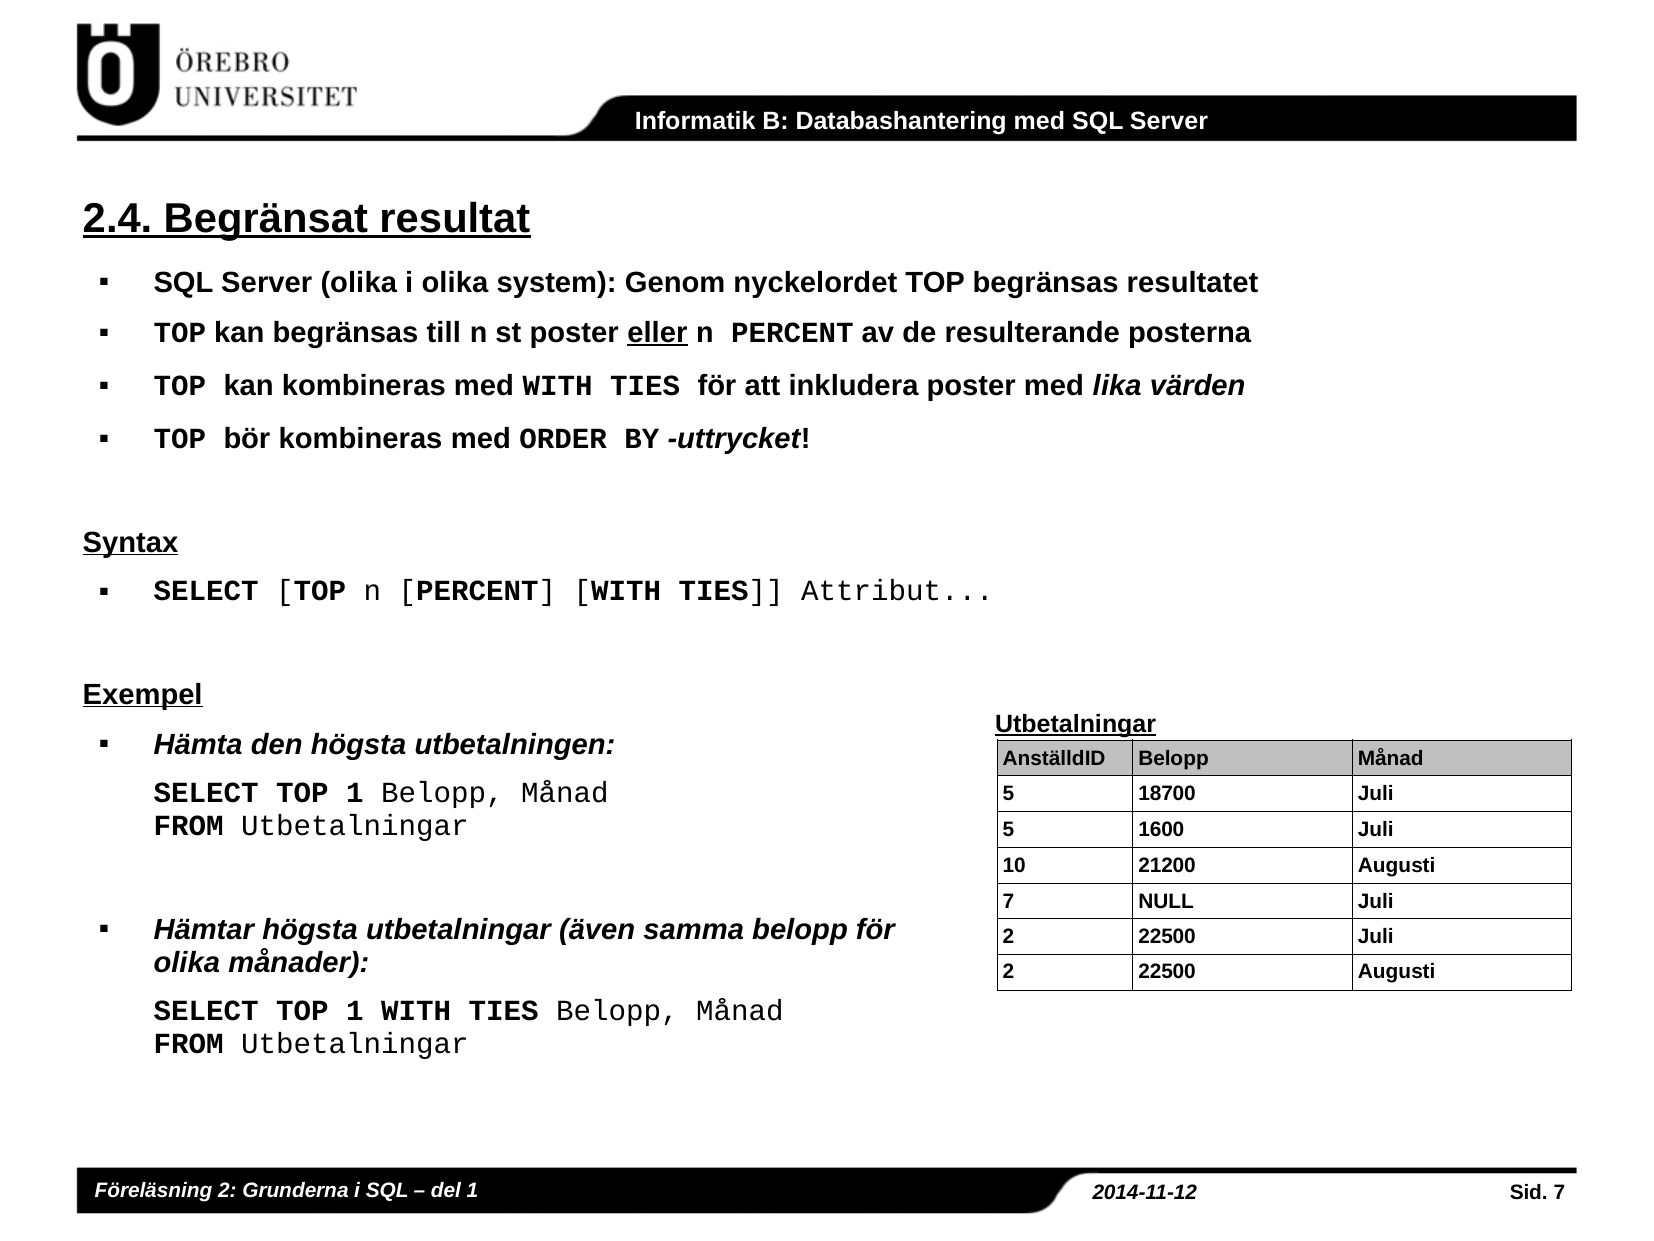

# 2.4. Begränsat resultat
SQL Server (olika i olika system): Genom nyckelordet TOP begränsas resultatet
TOP kan begränsas till n st poster eller n PERCENT av de resulterande posterna
TOP kan kombineras med WITH TIES för att inkludera poster med lika värden
TOP bör kombineras med ORDER BY -uttrycket!
Syntax
SELECT [TOP n [PERCENT] [WITH TIES]] Attribut...
Exempel
Hämta den högsta utbetalningen:
SELECT TOP 1 Belopp, Månad
FROM Utbetalningar
Hämtar högsta utbetalningar (även samma belopp för
olika månader):
SELECT TOP 1 WITH TIES Belopp, Månad
FROM Utbetalningar
Utbetalningar
| AnställdID | Belopp | Månad |
| --- | --- | --- |
| 5 | 18700 | Juli |
| 5 | 1600 | Juli |
| 10 | 21200 | Augusti |
| 7 | NULL | Juli |
| 2 | 22500 | Juli |
| 2 | 22500 | Augusti |
Föreläsning 2: Grunderna i SQL – del 1
2014-11-12
7